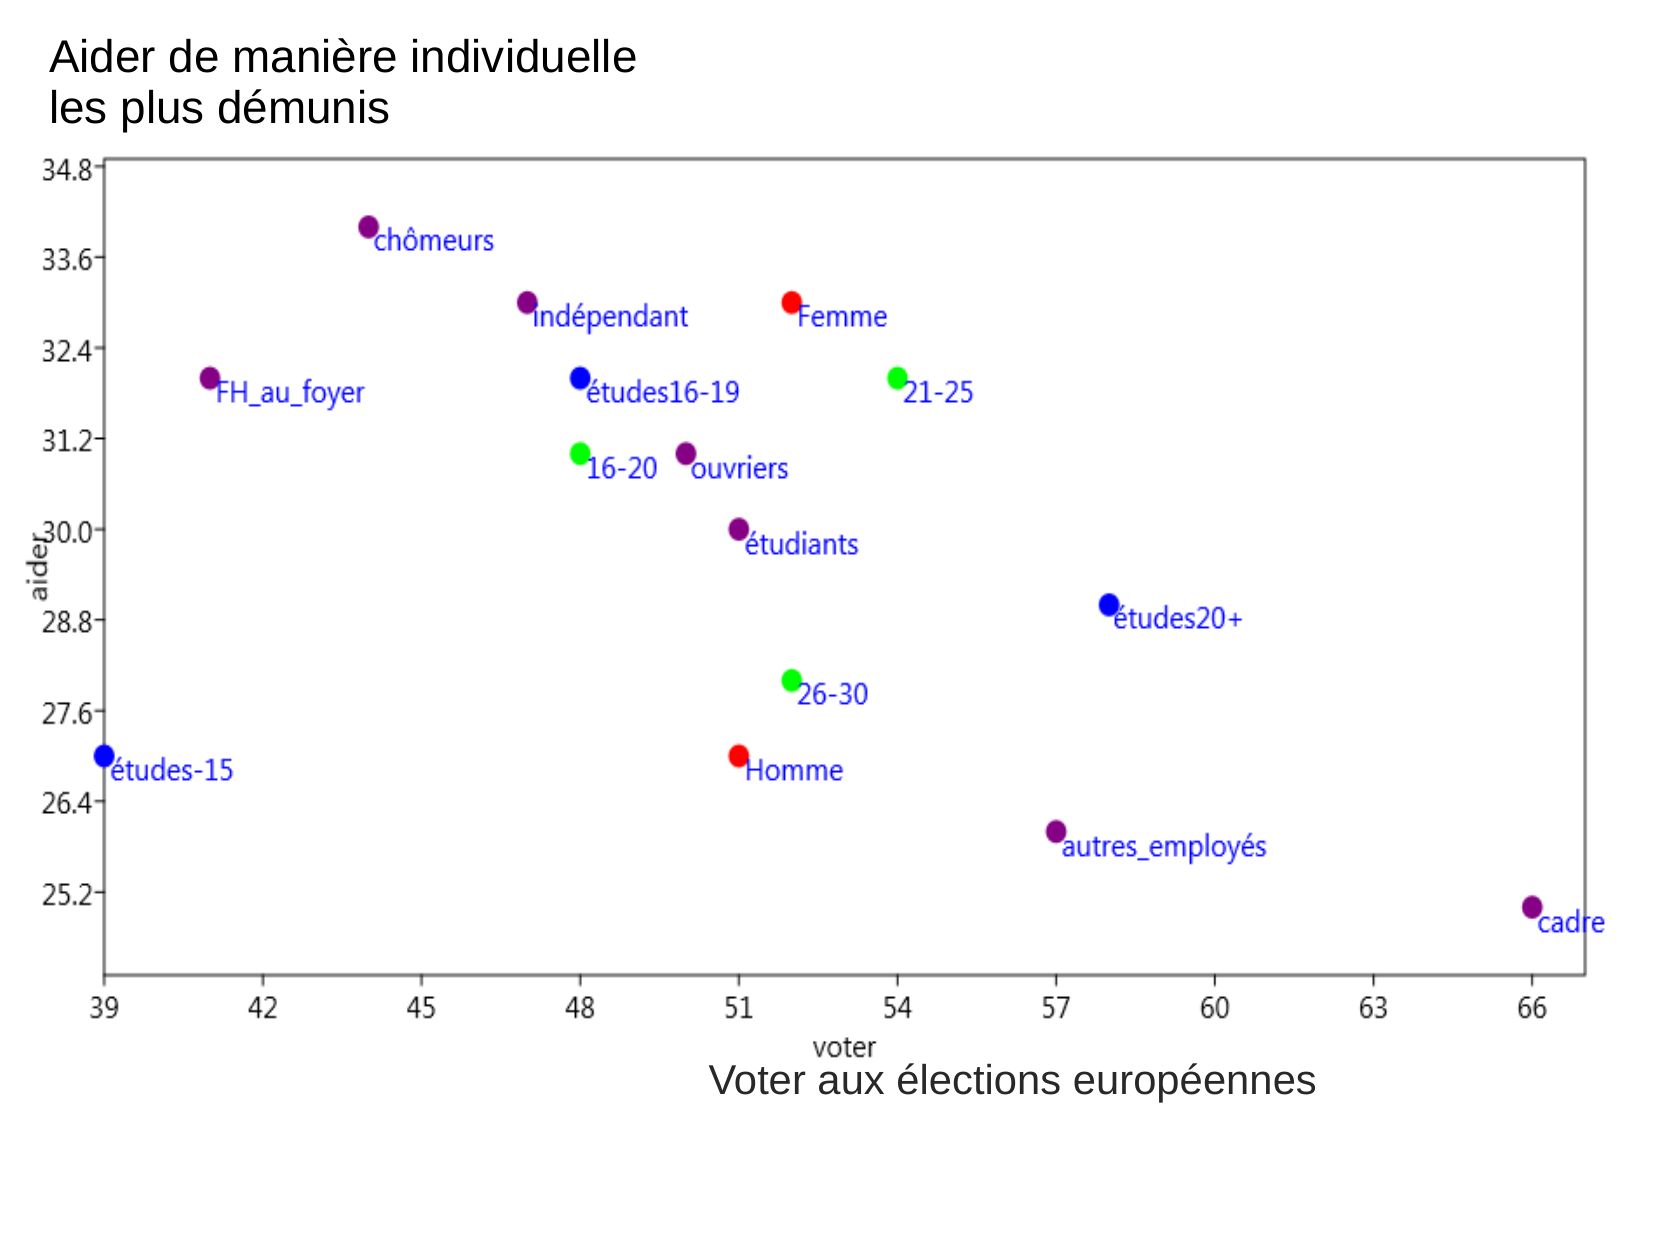

Aider de manière individuelle
les plus démunis
Voter aux élections européennes